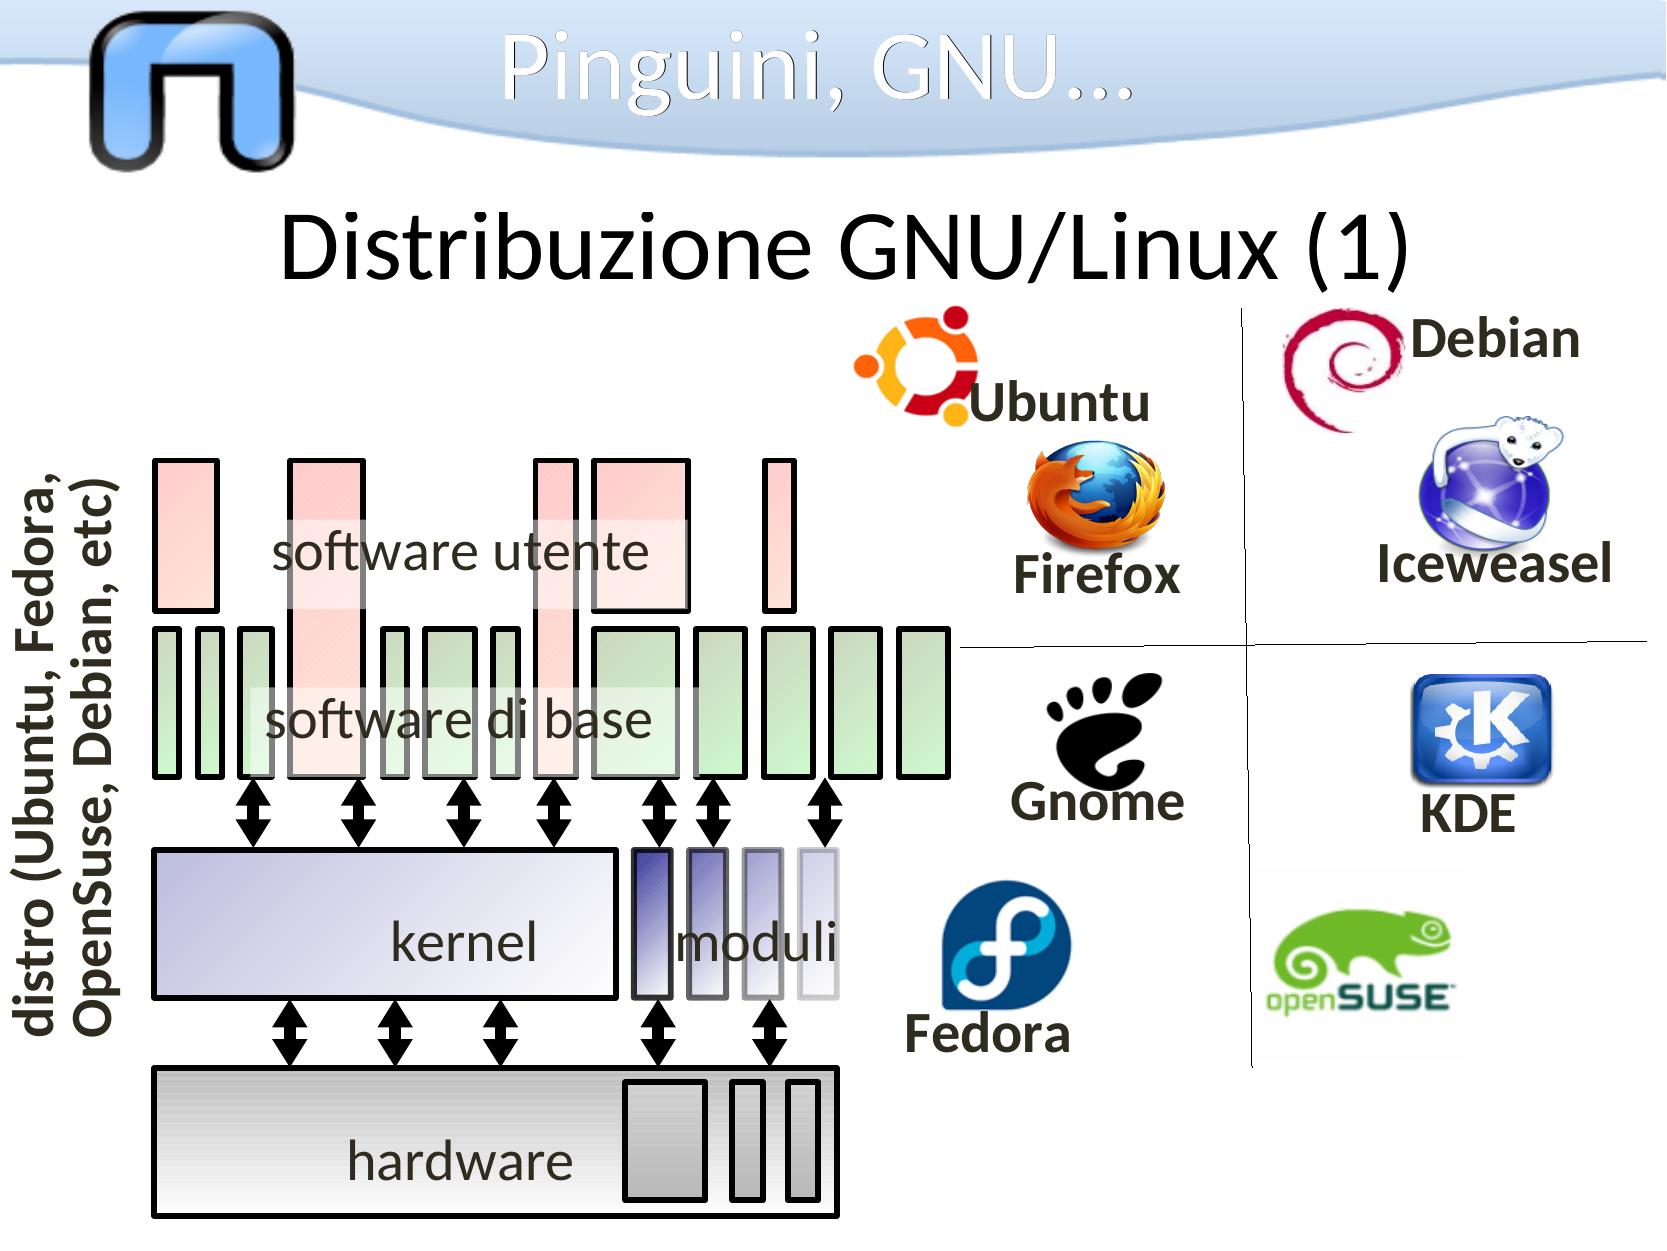

Pinguini, GNU...
# Distribuzione GNU/Linux (1)
Ubuntu
Debian
Firefox
software utente
Iceweasel
Gnome
KDE
software di base
Fedora
moduli
kernel
hardware
distro (Ubuntu, Fedora,
OpenSuse, Debian, etc)